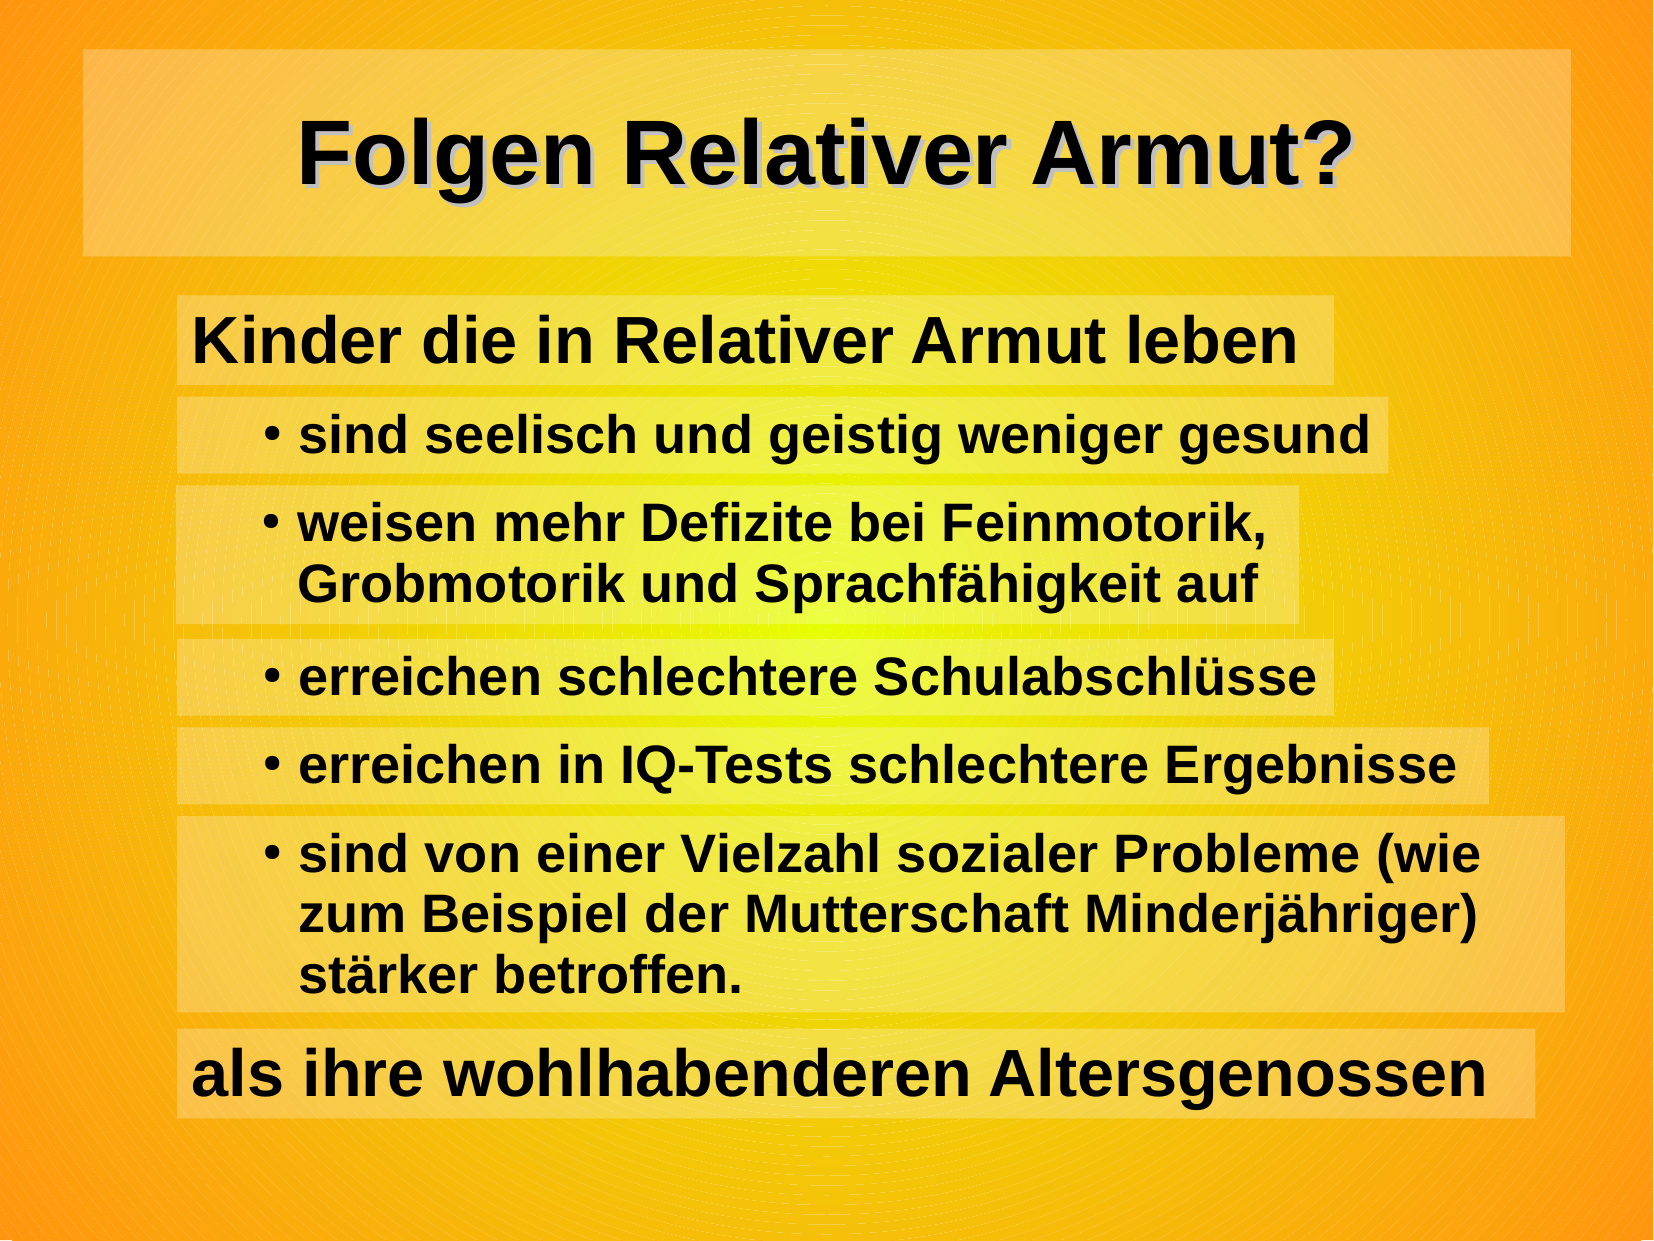

# Folgen Relativer Armut?
Kinder die in Relativer Armut leben
sind seelisch und geistig weniger gesund
weisen mehr Defizite bei Feinmotorik, Grobmotorik und Sprachfähigkeit auf
erreichen schlechtere Schulabschlüsse
erreichen in IQ-Tests schlechtere Ergebnisse
sind von einer Vielzahl sozialer Probleme (wie zum Beispiel der Mutterschaft Minderjähriger) stärker betroffen.
als ihre wohlhabenderen Altersgenossen